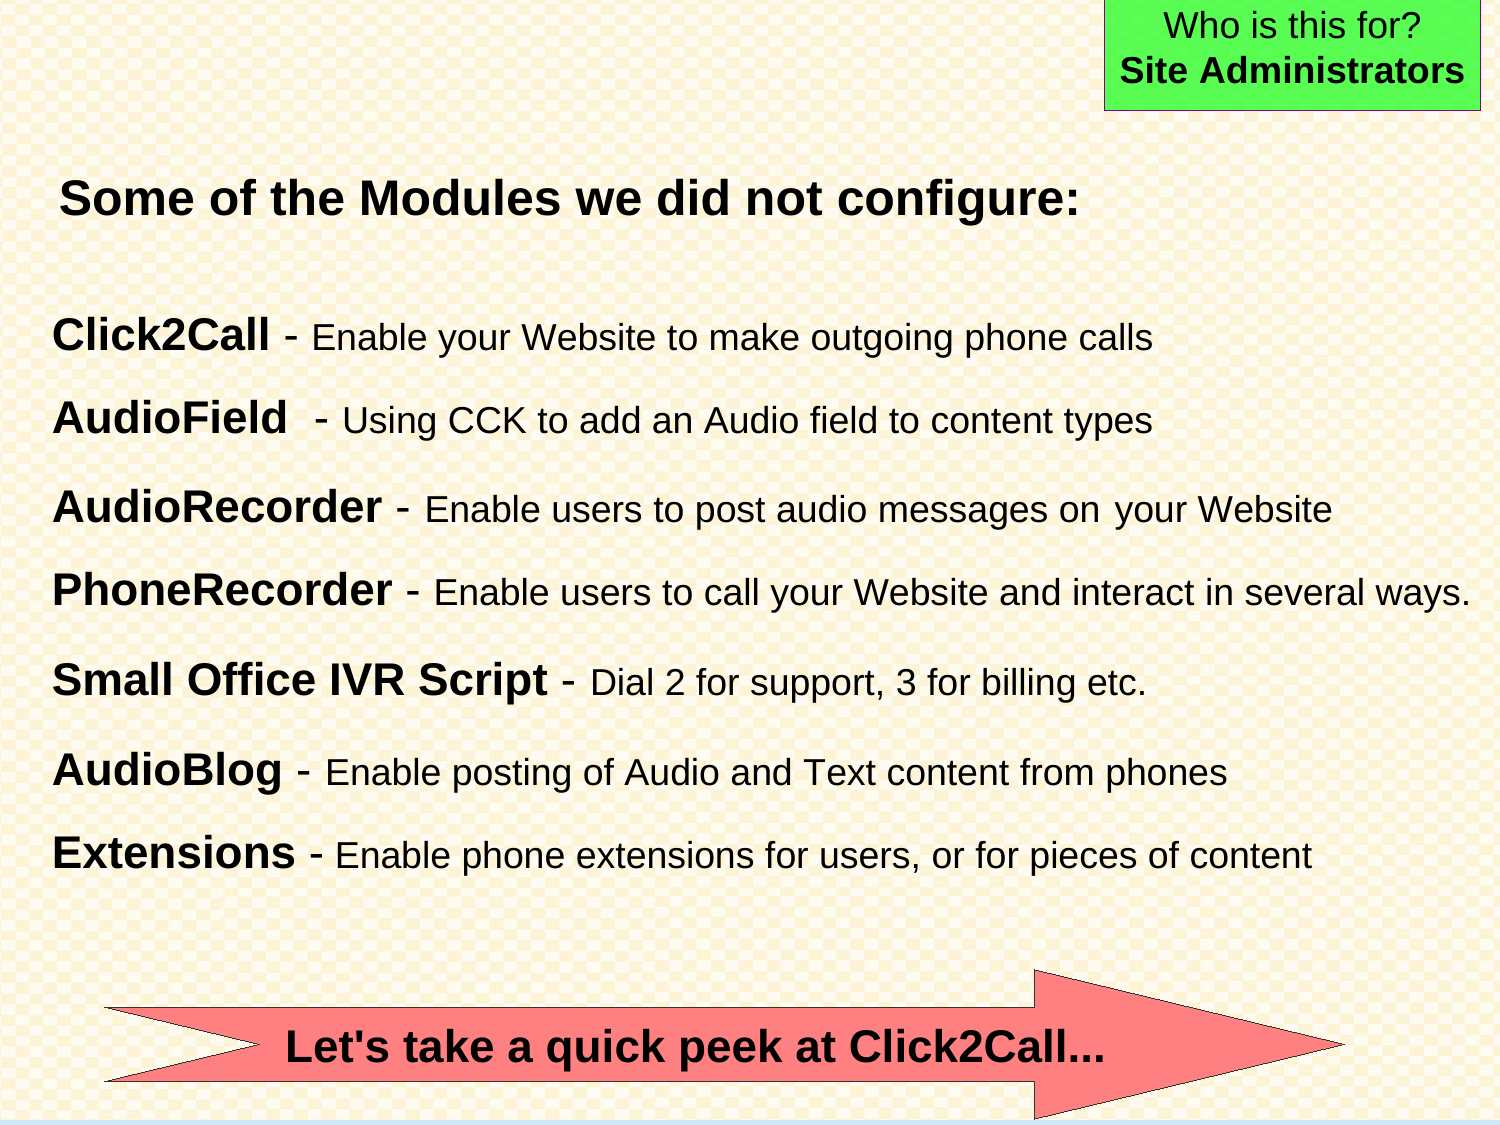

Who is this for?
Site Administrators
Some of the Modules we did not configure:
Click2Call - Enable your Website to make outgoing phone calls
AudioField - Using CCK to add an Audio field to content types
AudioRecorder - Enable users to post audio messages on your Website
PhoneRecorder - Enable users to call your Website and interact in several ways.
Small Office IVR Script - Dial 2 for support, 3 for billing etc.
AudioBlog - Enable posting of Audio and Text content from phones
Extensions - Enable phone extensions for users, or for pieces of content
Let's take a quick peek at Click2Call...